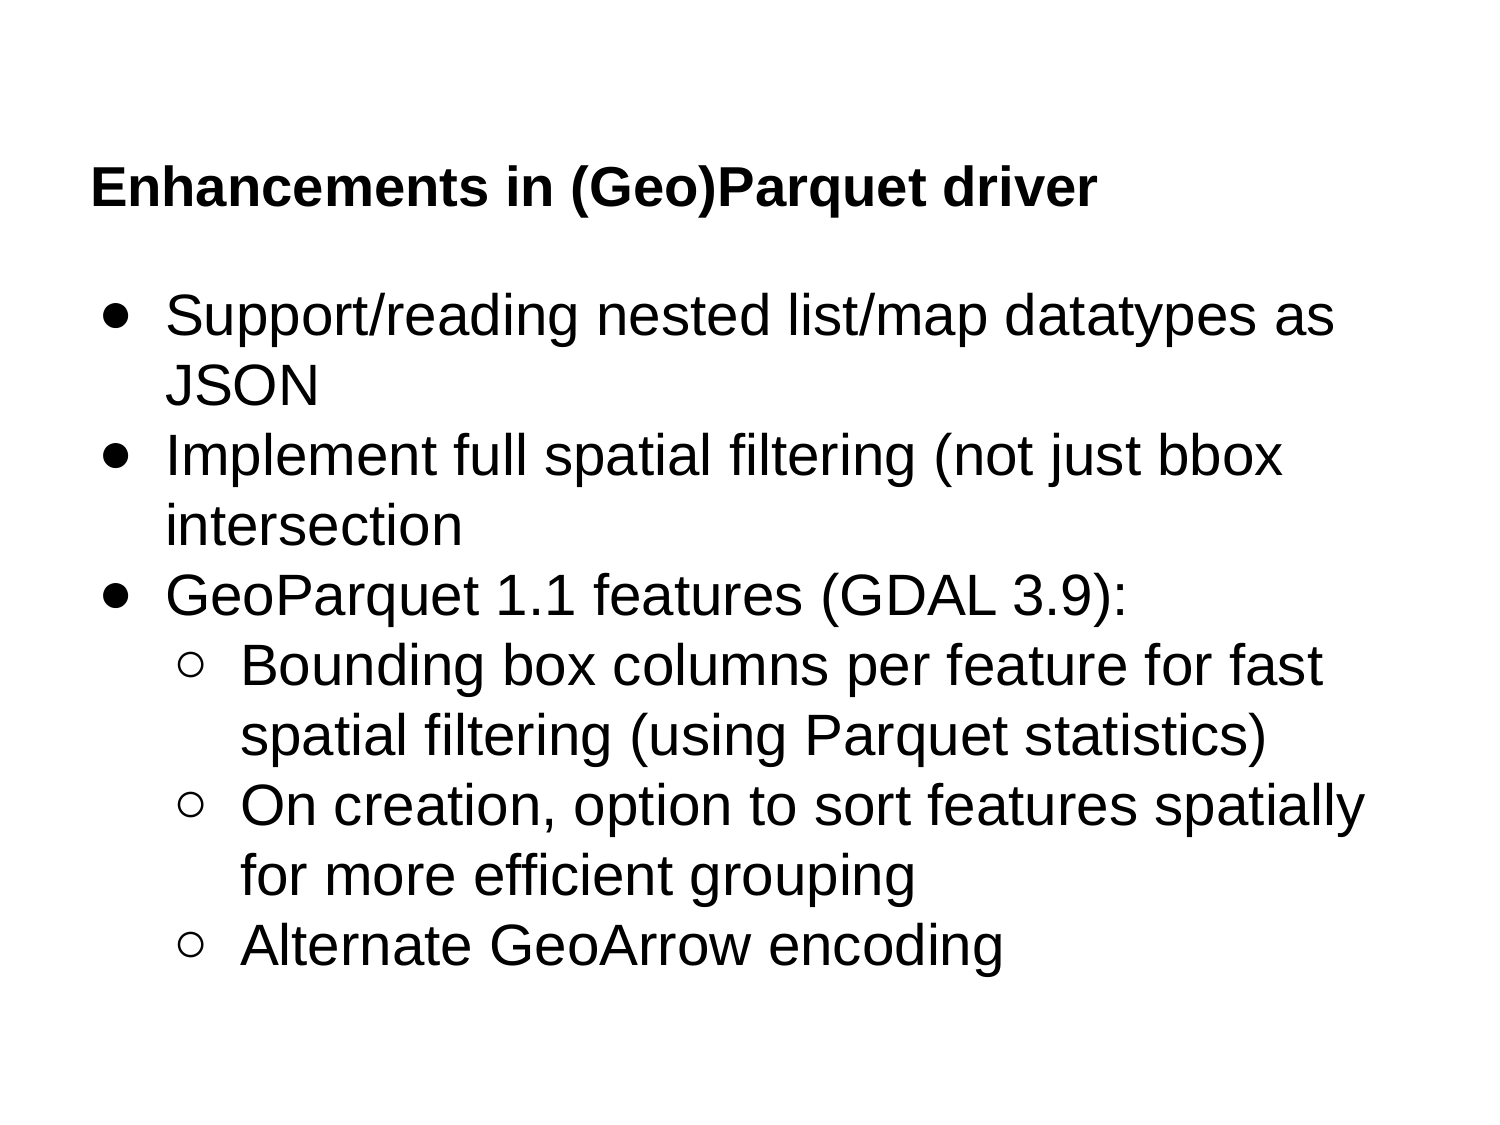

# Enhancements in (Geo)Parquet driver
Support/reading nested list/map datatypes as JSON
Implement full spatial filtering (not just bbox intersection
GeoParquet 1.1 features (GDAL 3.9):
Bounding box columns per feature for fast spatial filtering (using Parquet statistics)
On creation, option to sort features spatially for more efficient grouping
Alternate GeoArrow encoding